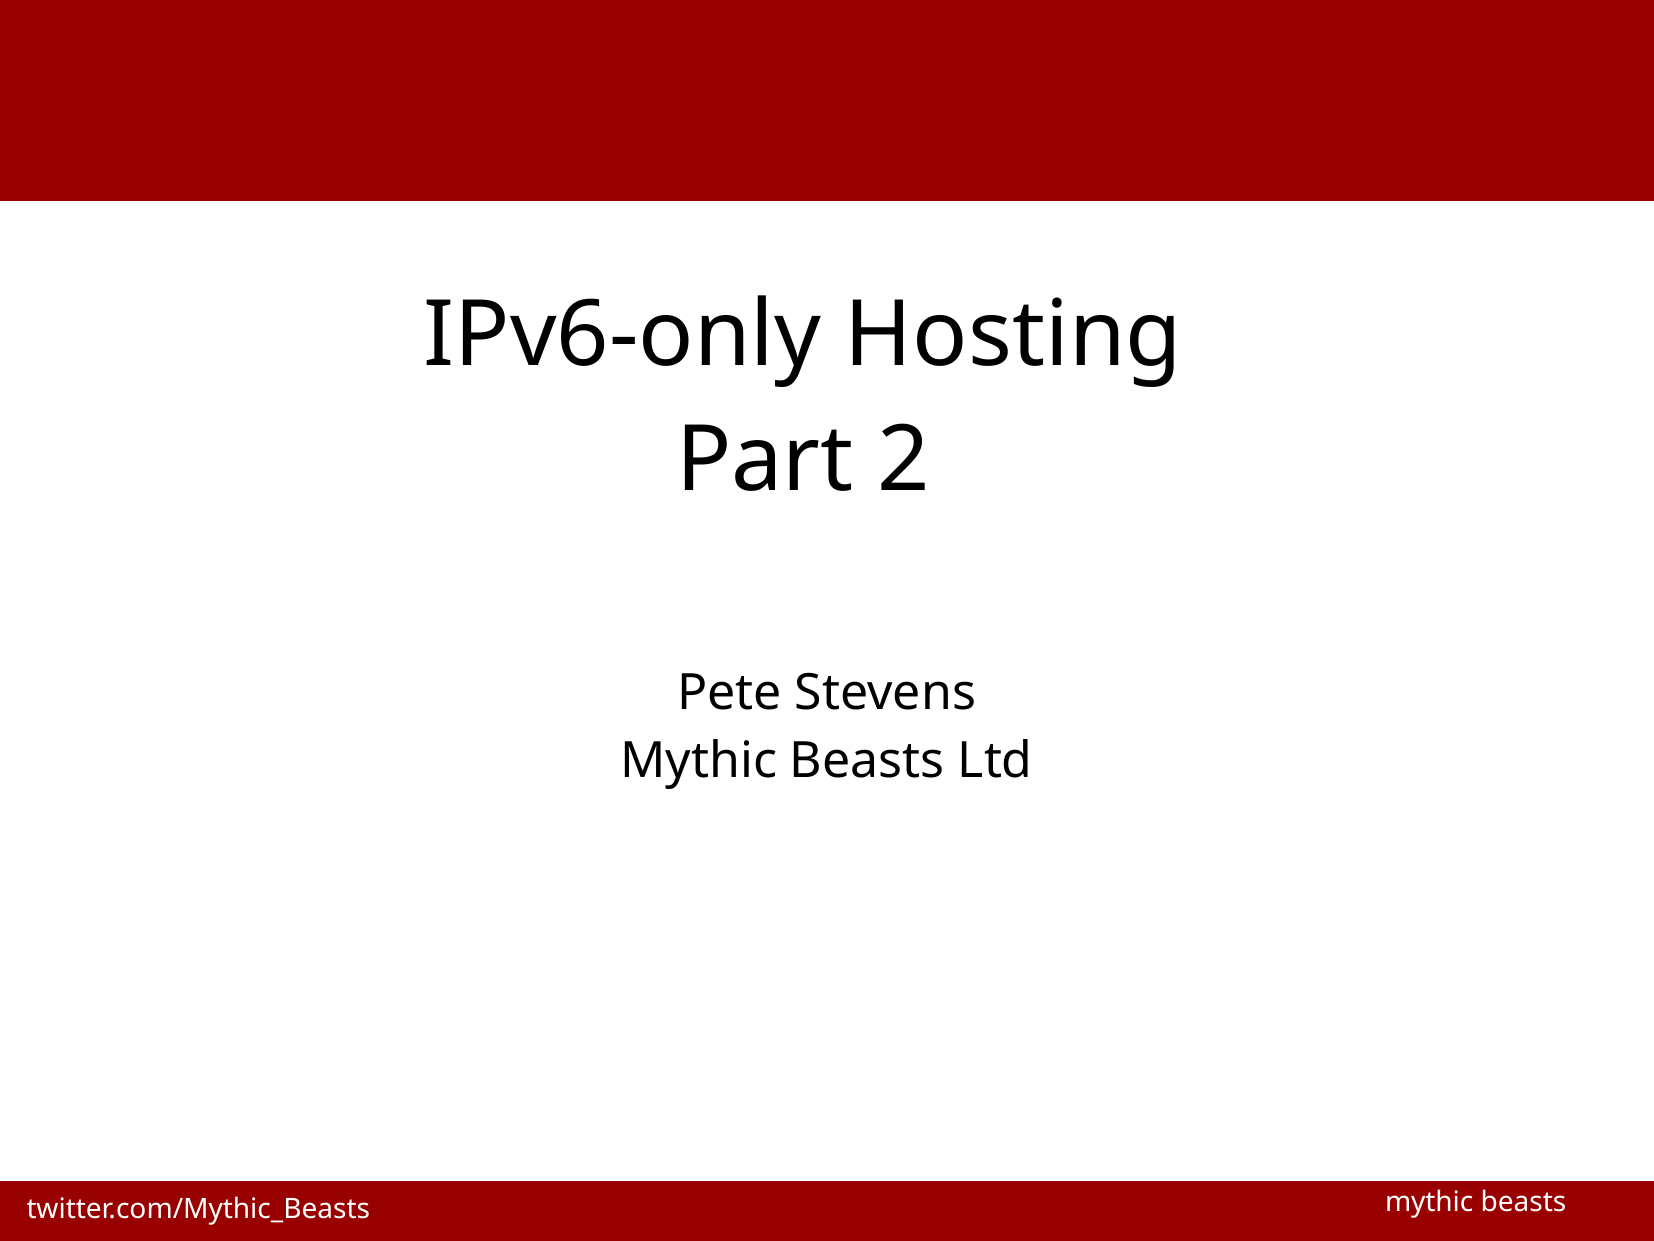

# IPv6-only Hosting Part 2
Pete Stevens
Mythic Beasts Ltd